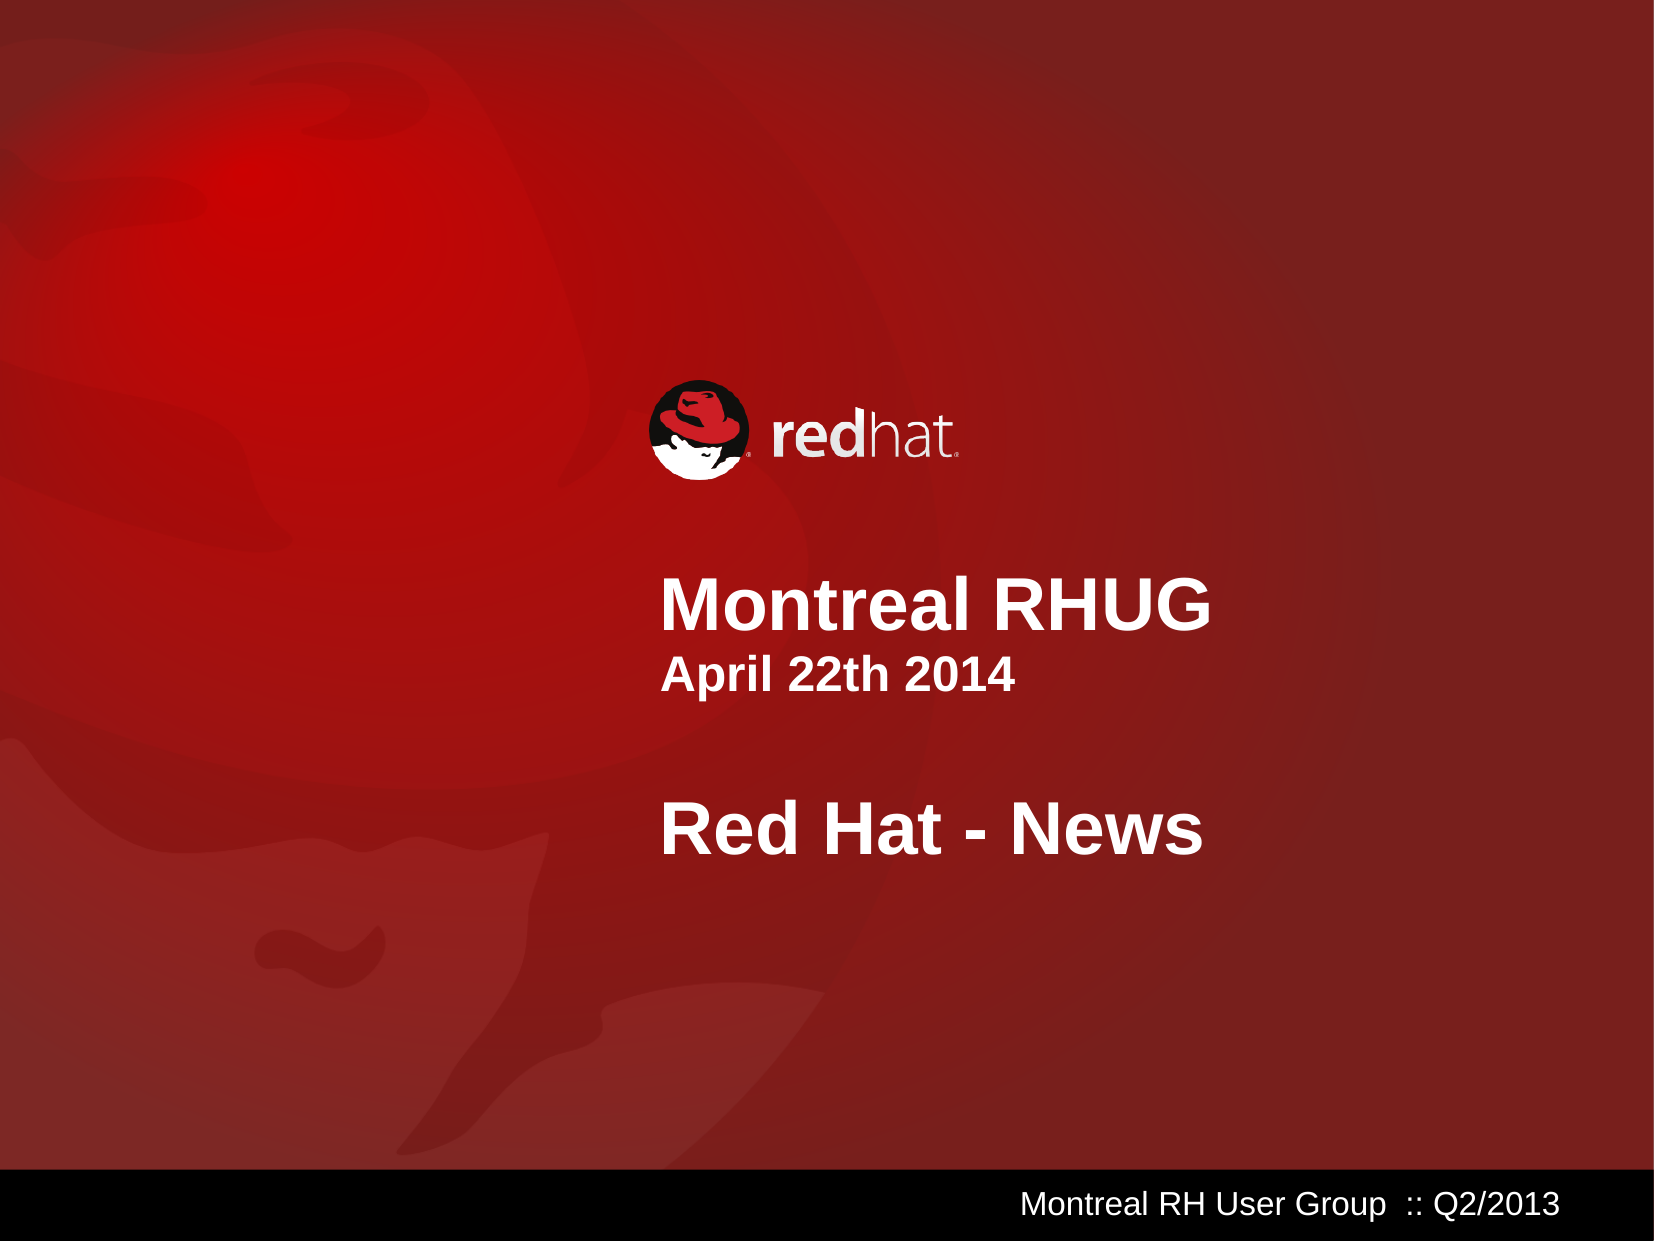

Montreal RHUG
April 22th 2014
Red Hat - News
Montreal RH User Group :: Q2/2013